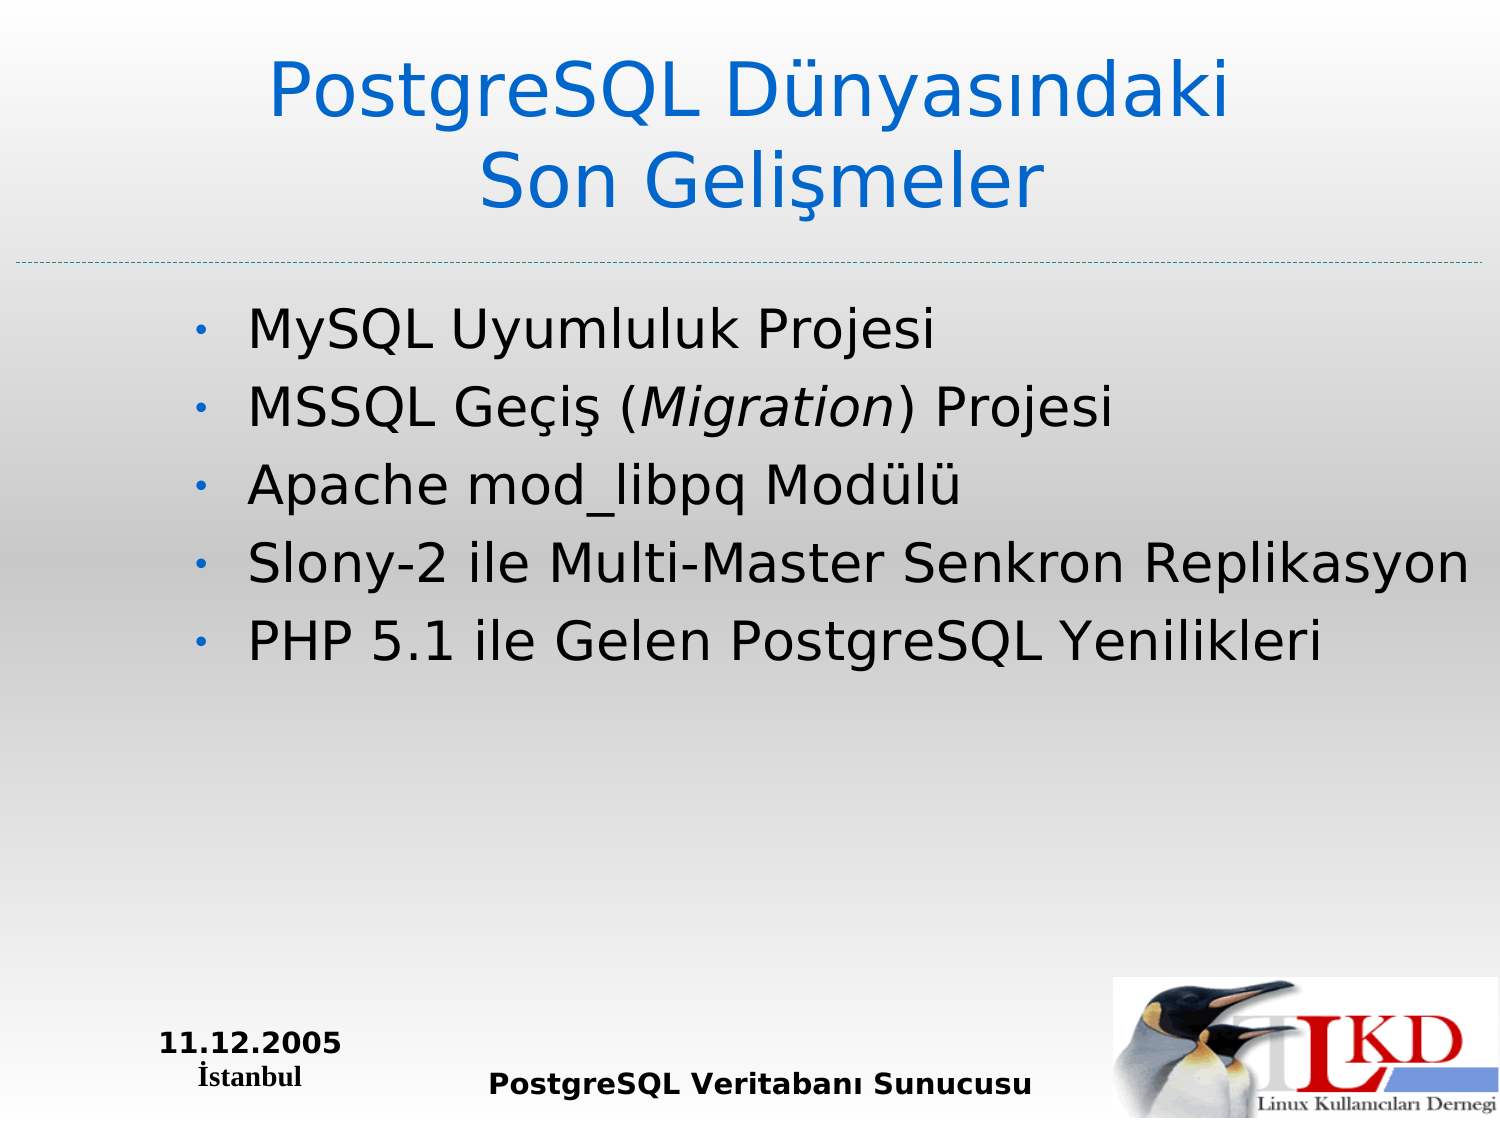

# PostgreSQL Dünyasındaki Son Gelişmeler
MySQL Uyumluluk Projesi
MSSQL Geçiş (Migration) Projesi
Apache mod_libpq Modülü
Slony-2 ile Multi-Master Senkron Replikasyon
PHP 5.1 ile Gelen PostgreSQL Yenilikleri